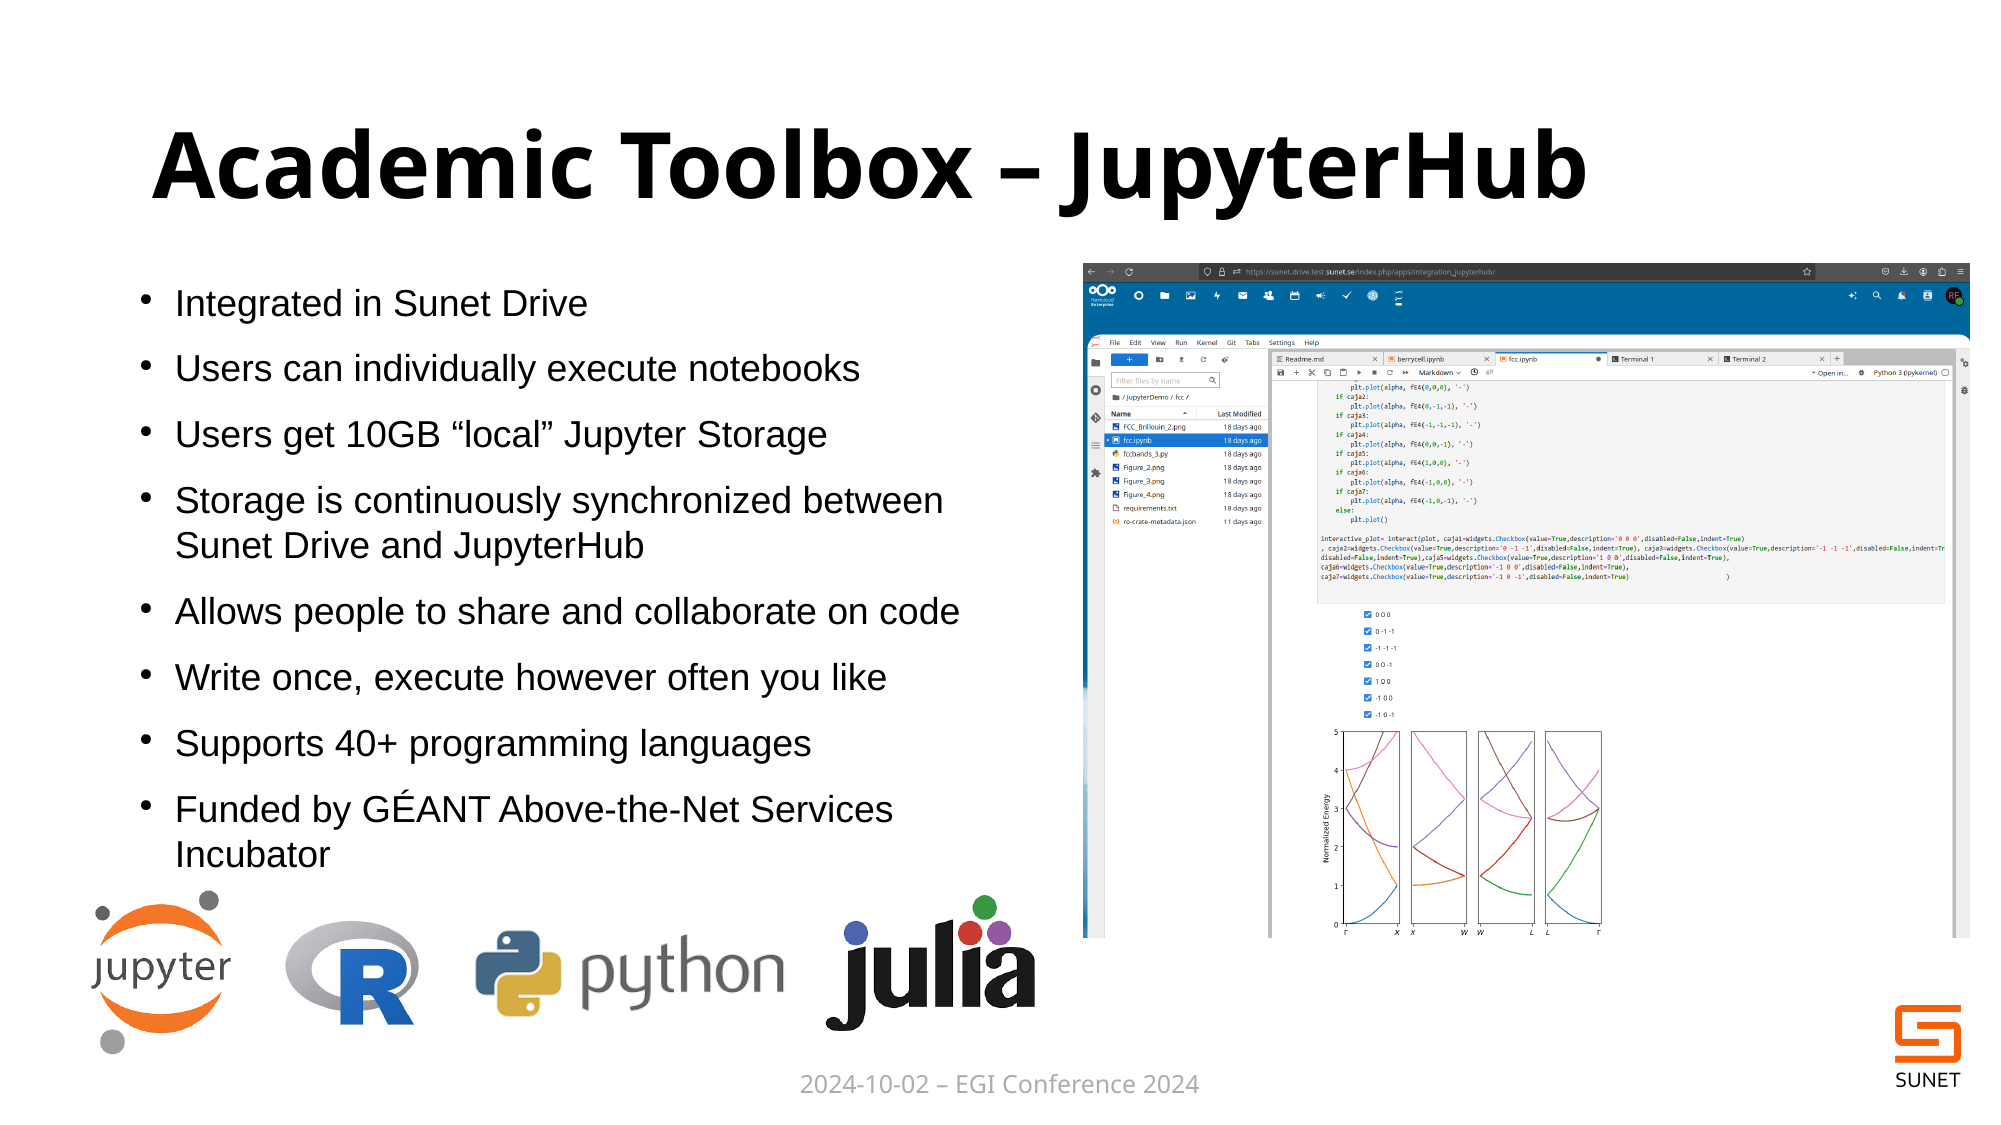

# Academic Toolbox – JupyterHub
Integrated in Sunet Drive
Users can individually execute notebooks
Users get 10GB “local” Jupyter Storage
Storage is continuously synchronized between Sunet Drive and JupyterHub
Allows people to share and collaborate on code
Write once, execute however often you like
Supports 40+ programming languages
Funded by GÉANT Above-the-Net Services Incubator
2024-10-02 – EGI Conference 2024